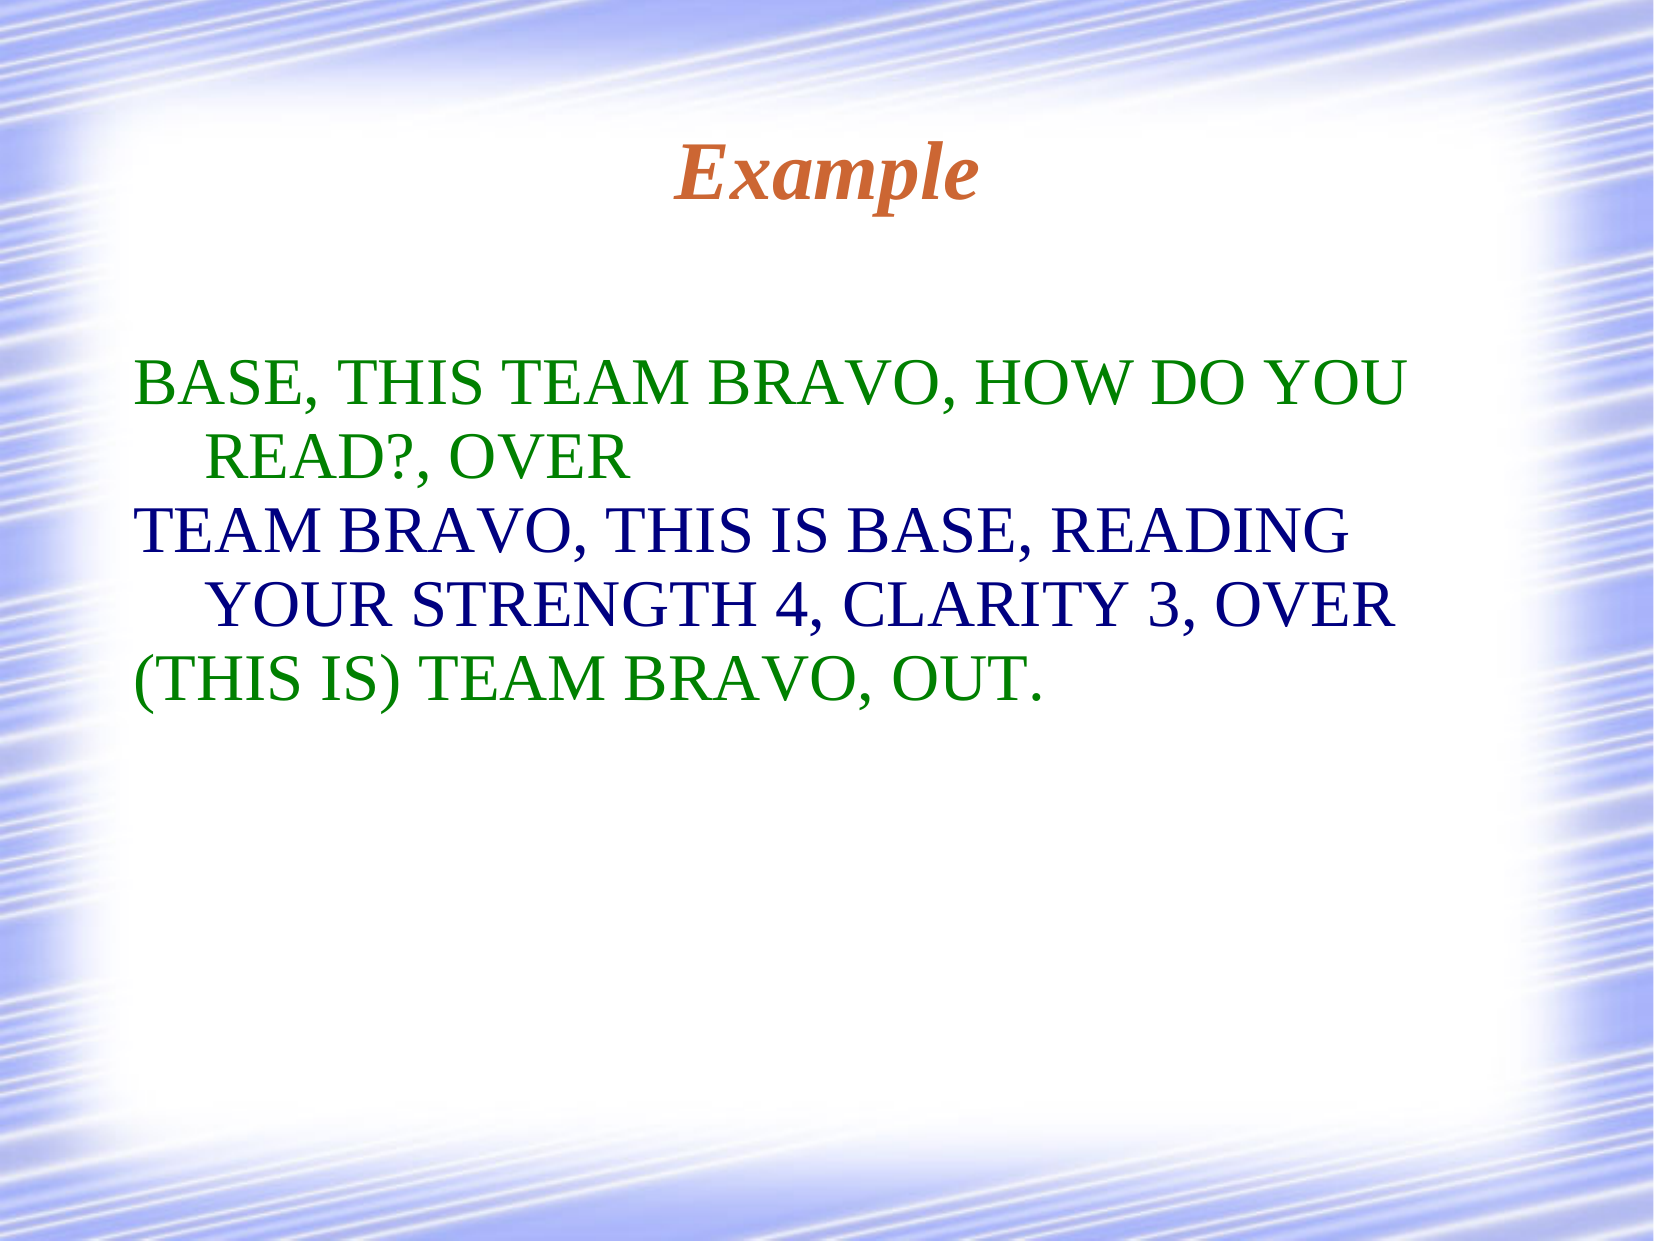

# Example
BASE, THIS TEAM BRAVO, HOW DO YOU READ?, OVER
TEAM BRAVO, THIS IS BASE, READING YOUR STRENGTH 4, CLARITY 3, OVER
(THIS IS) TEAM BRAVO, OUT.